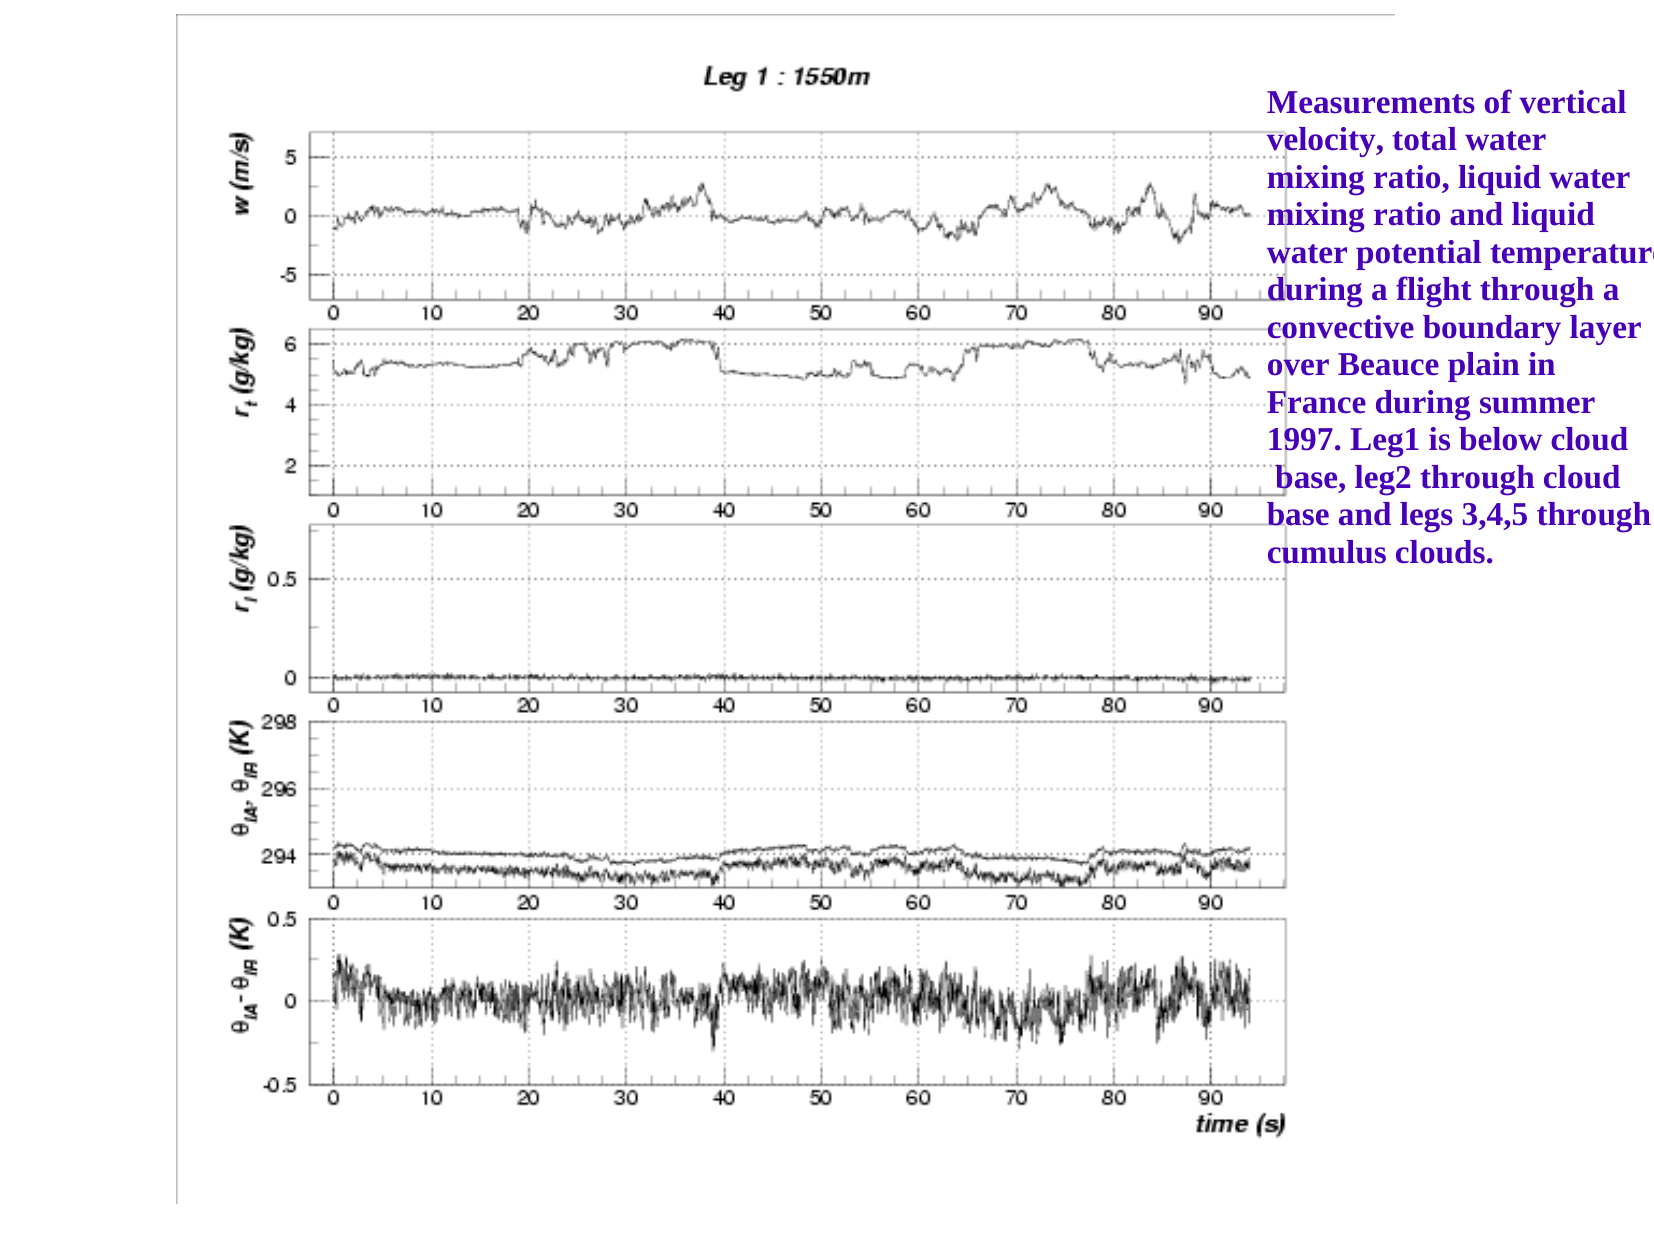

Measurements of vertical
velocity, total water
mixing ratio, liquid water
mixing ratio and liquid
water potential temperature
during a flight through a
convective boundary layer
over Beauce plain in
France during summer
1997. Leg1 is below cloud
 base, leg2 through cloud
base and legs 3,4,5 through
cumulus clouds.